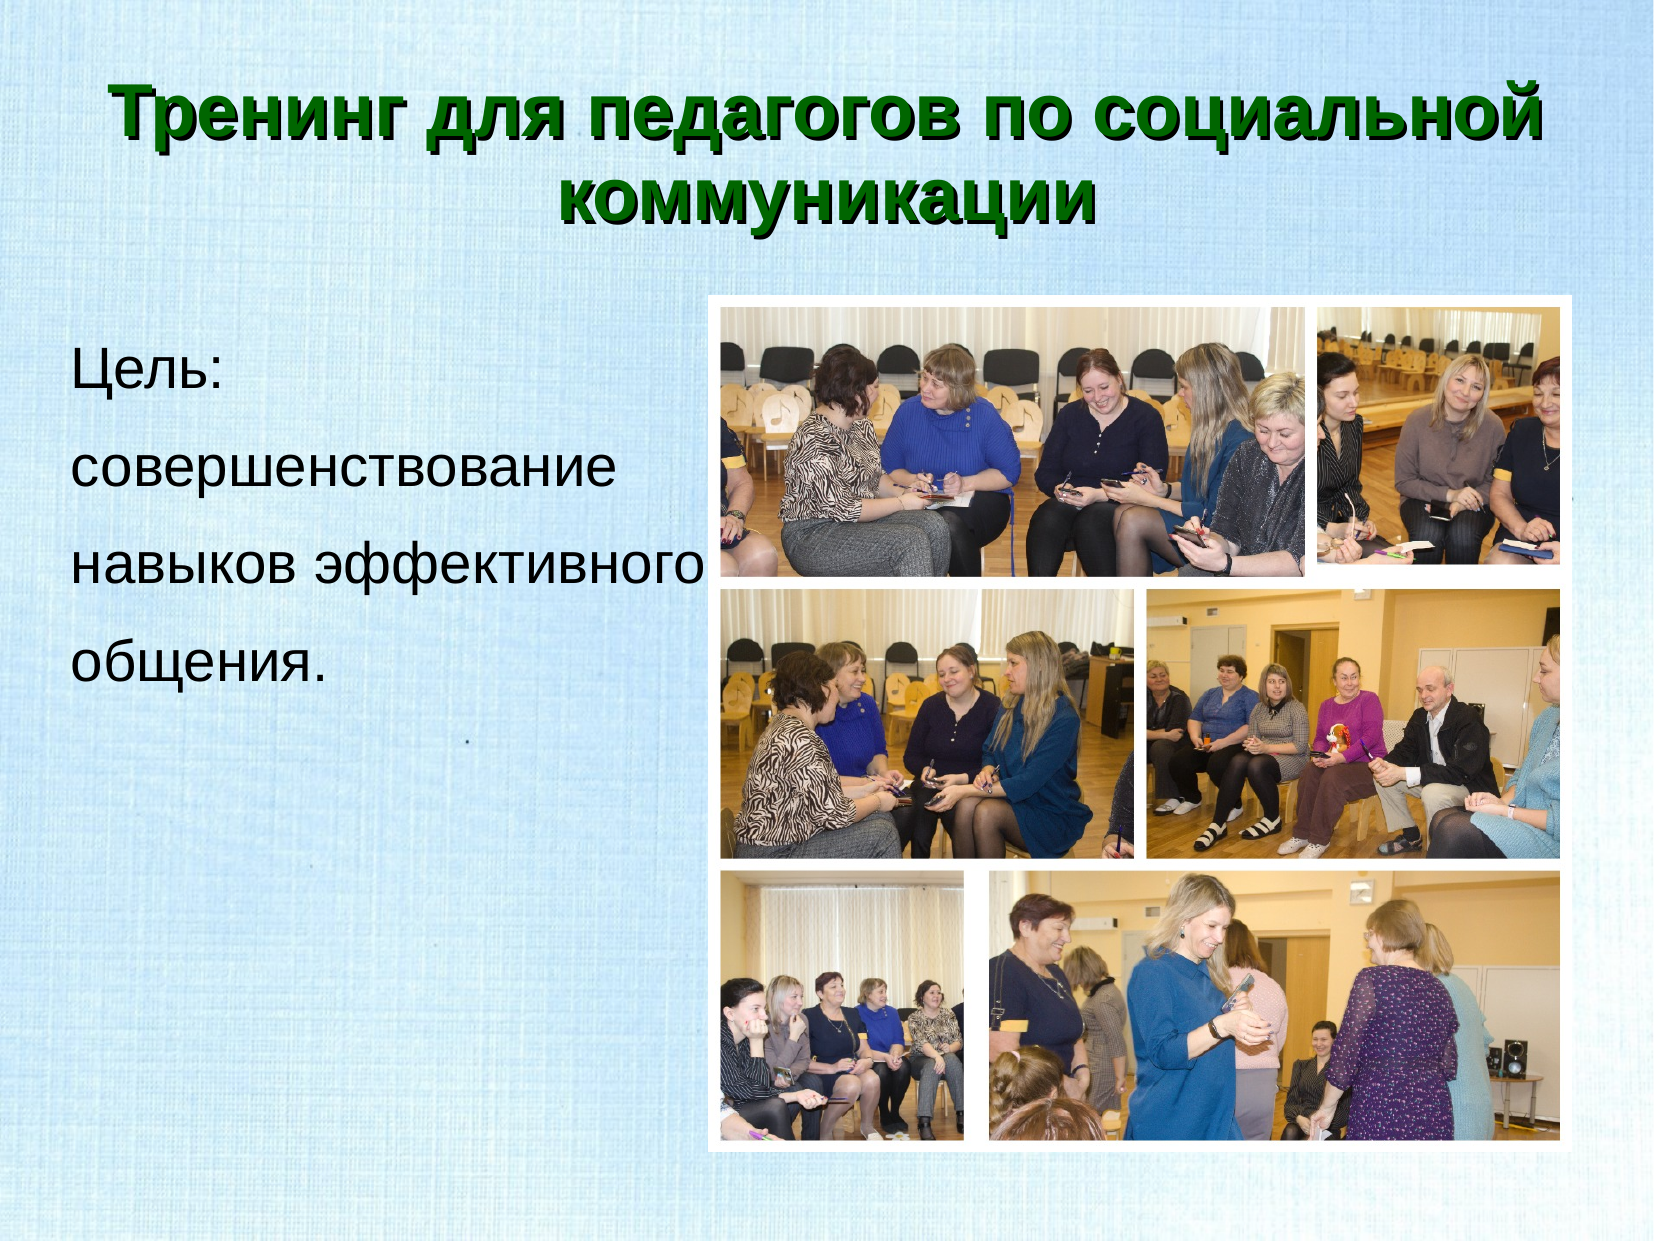

# Тренинг для педагогов по социальной коммуникации
Цель: совершенствование навыков эффективного общения.